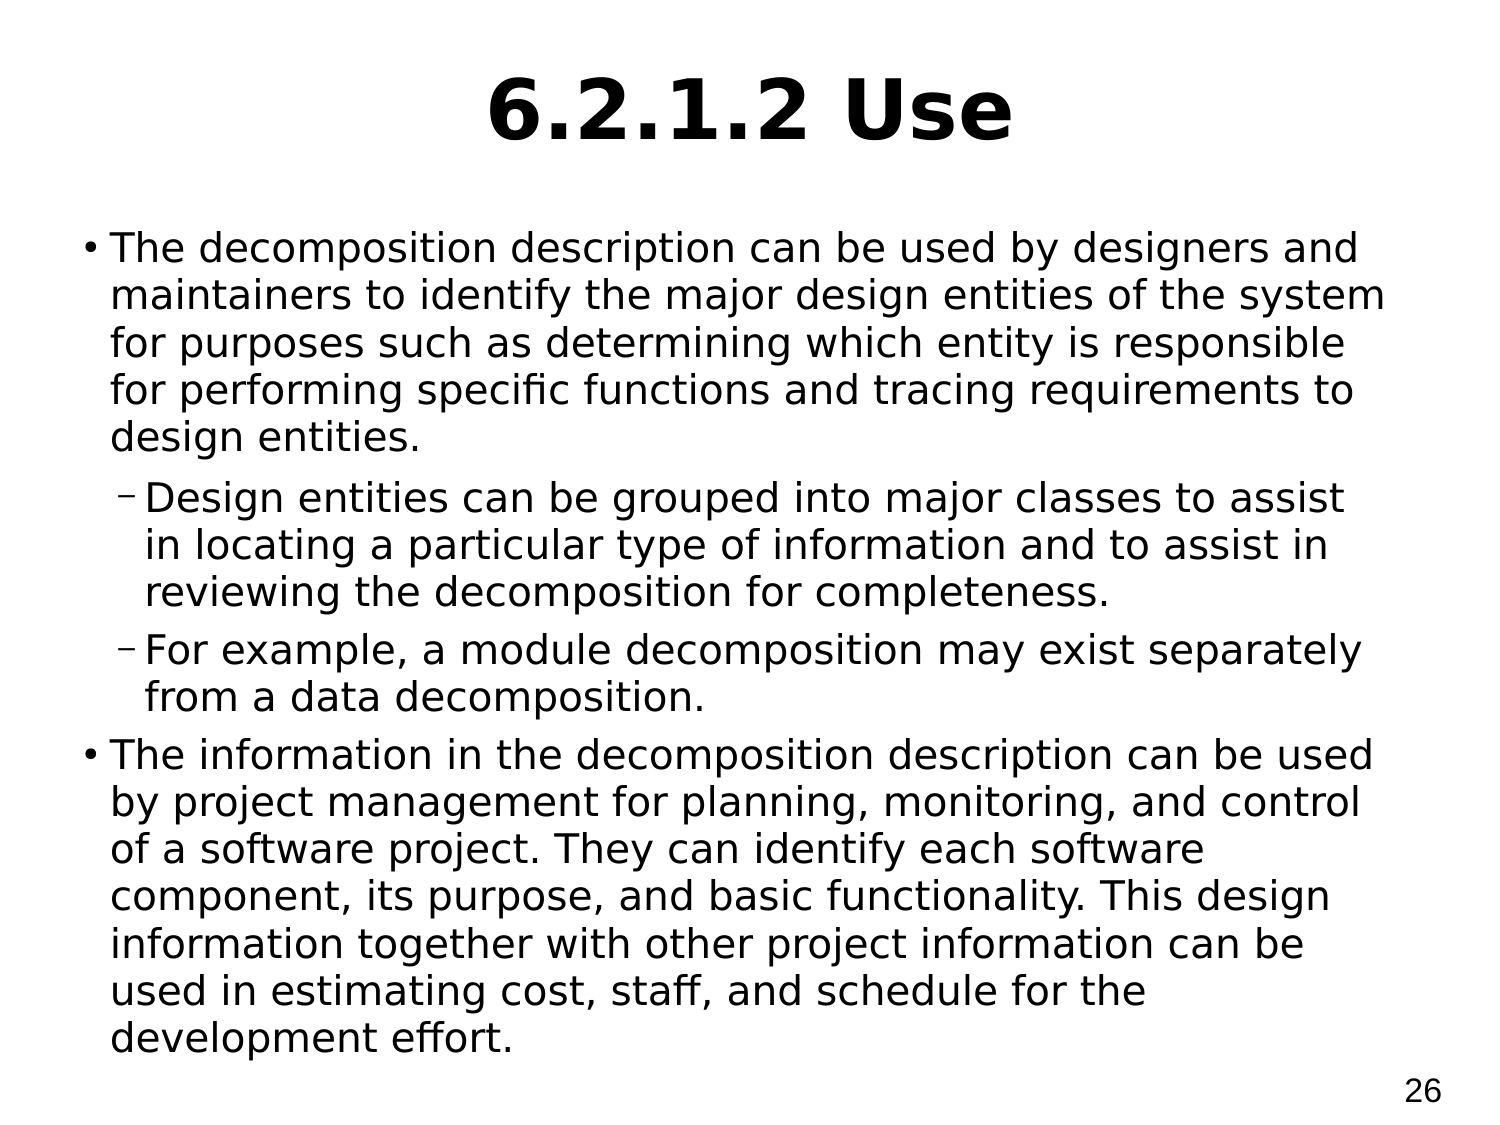

# 6.2.1.2 Use
The decomposition description can be used by designers and maintainers to identify the major design entities of the system for purposes such as determining which entity is responsible for performing specific functions and tracing requirements to design entities.
Design entities can be grouped into major classes to assist in locating a particular type of information and to assist in reviewing the decomposition for completeness.
For example, a module decomposition may exist separately from a data decomposition.
The information in the decomposition description can be used by project management for planning, monitoring, and control of a software project. They can identify each software component, its purpose, and basic functionality. This design information together with other project information can be used in estimating cost, staff, and schedule for the development effort.